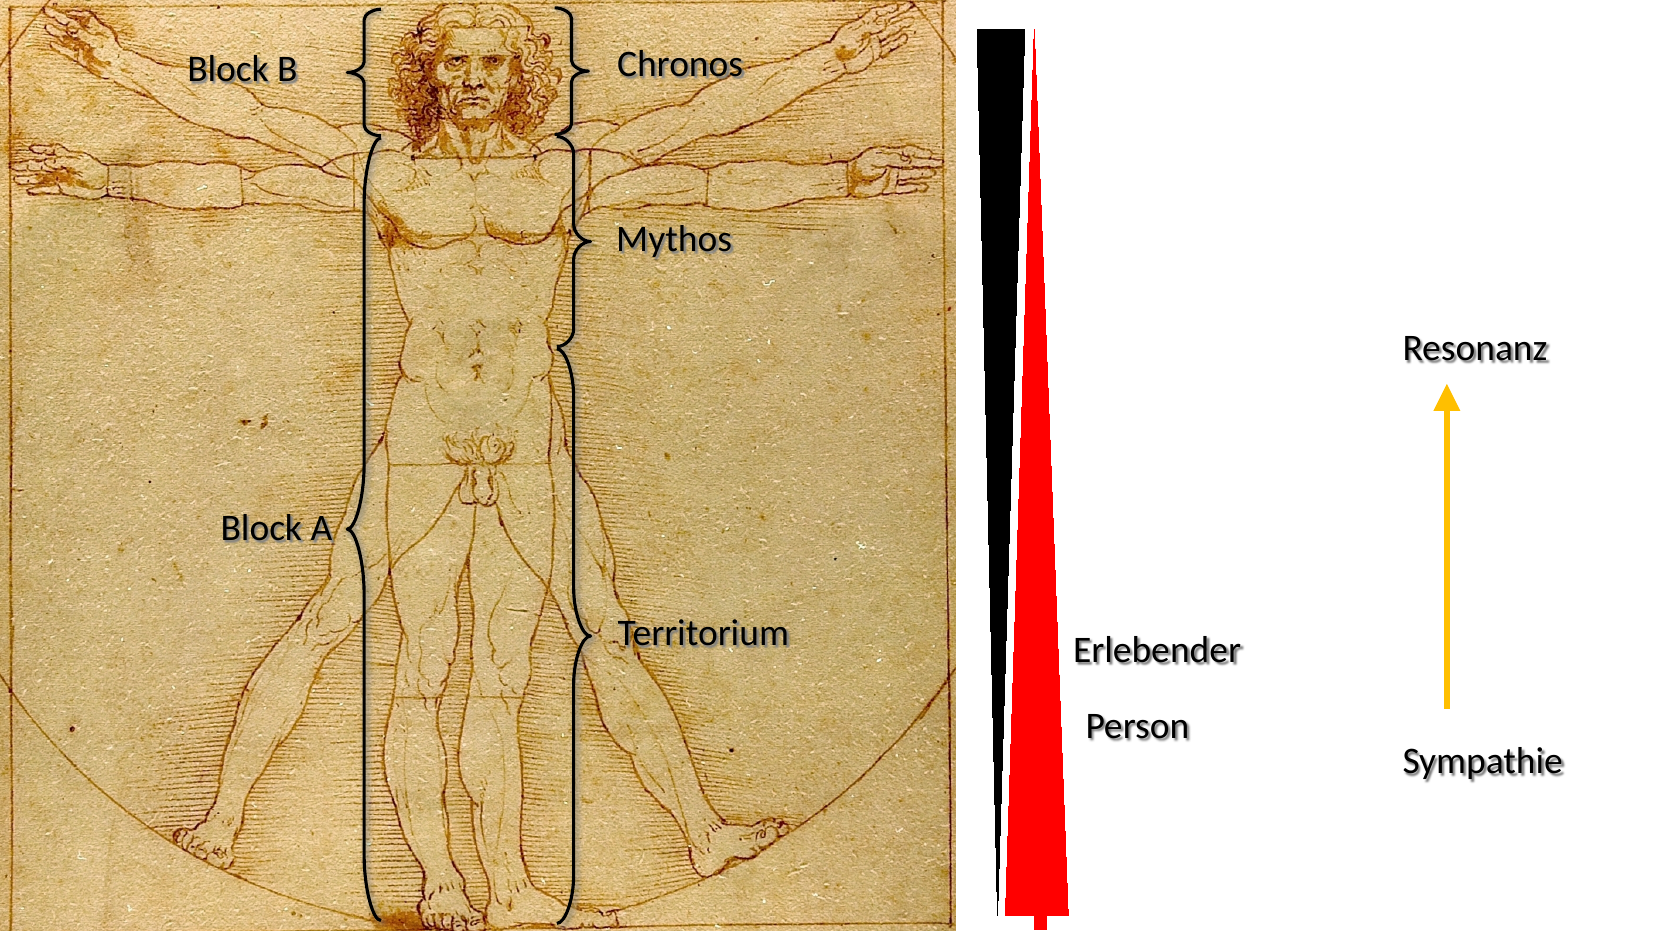

Chronos
Block B
Mythos
Resonanz
Block A
Territorium
Erlebender
Person
Sympathie